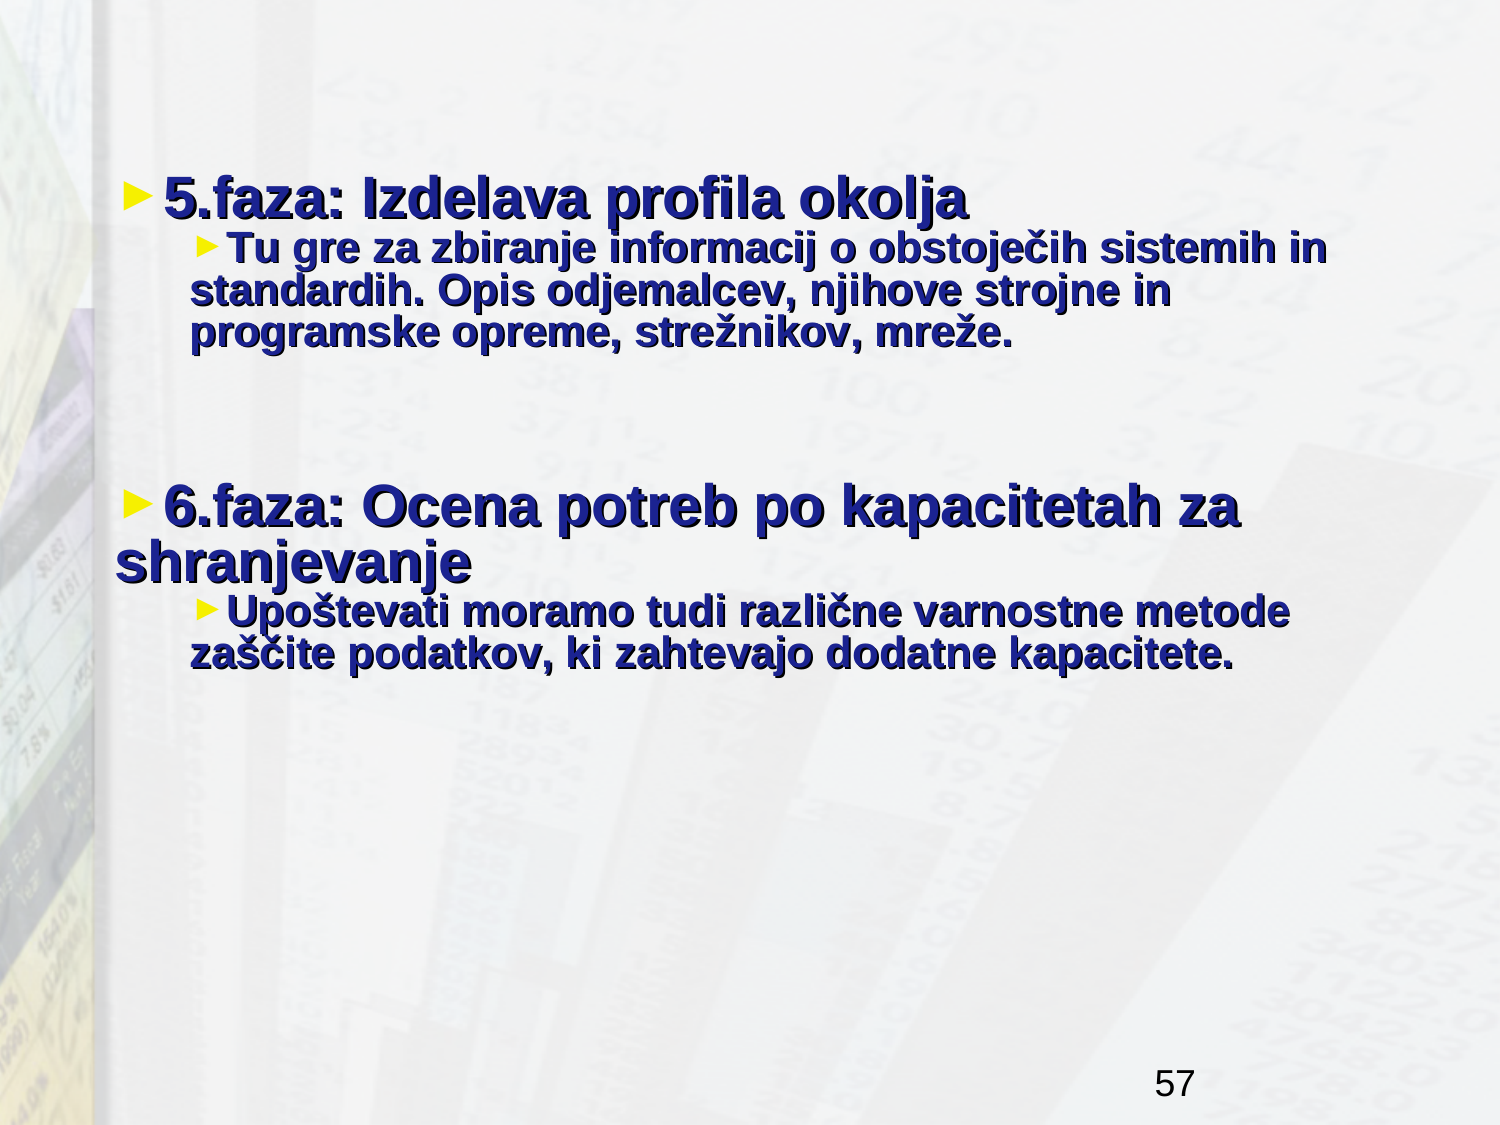

# 5.faza: Izdelava profila okolja
Tu gre za zbiranje informacij o obstoječih sistemih in standardih. Opis odjemalcev, njihove strojne in programske opreme, strežnikov, mreže.
6.faza: Ocena potreb po kapacitetah za shranjevanje
Upoštevati moramo tudi različne varnostne metode zaščite podatkov, ki zahtevajo dodatne kapacitete.
57